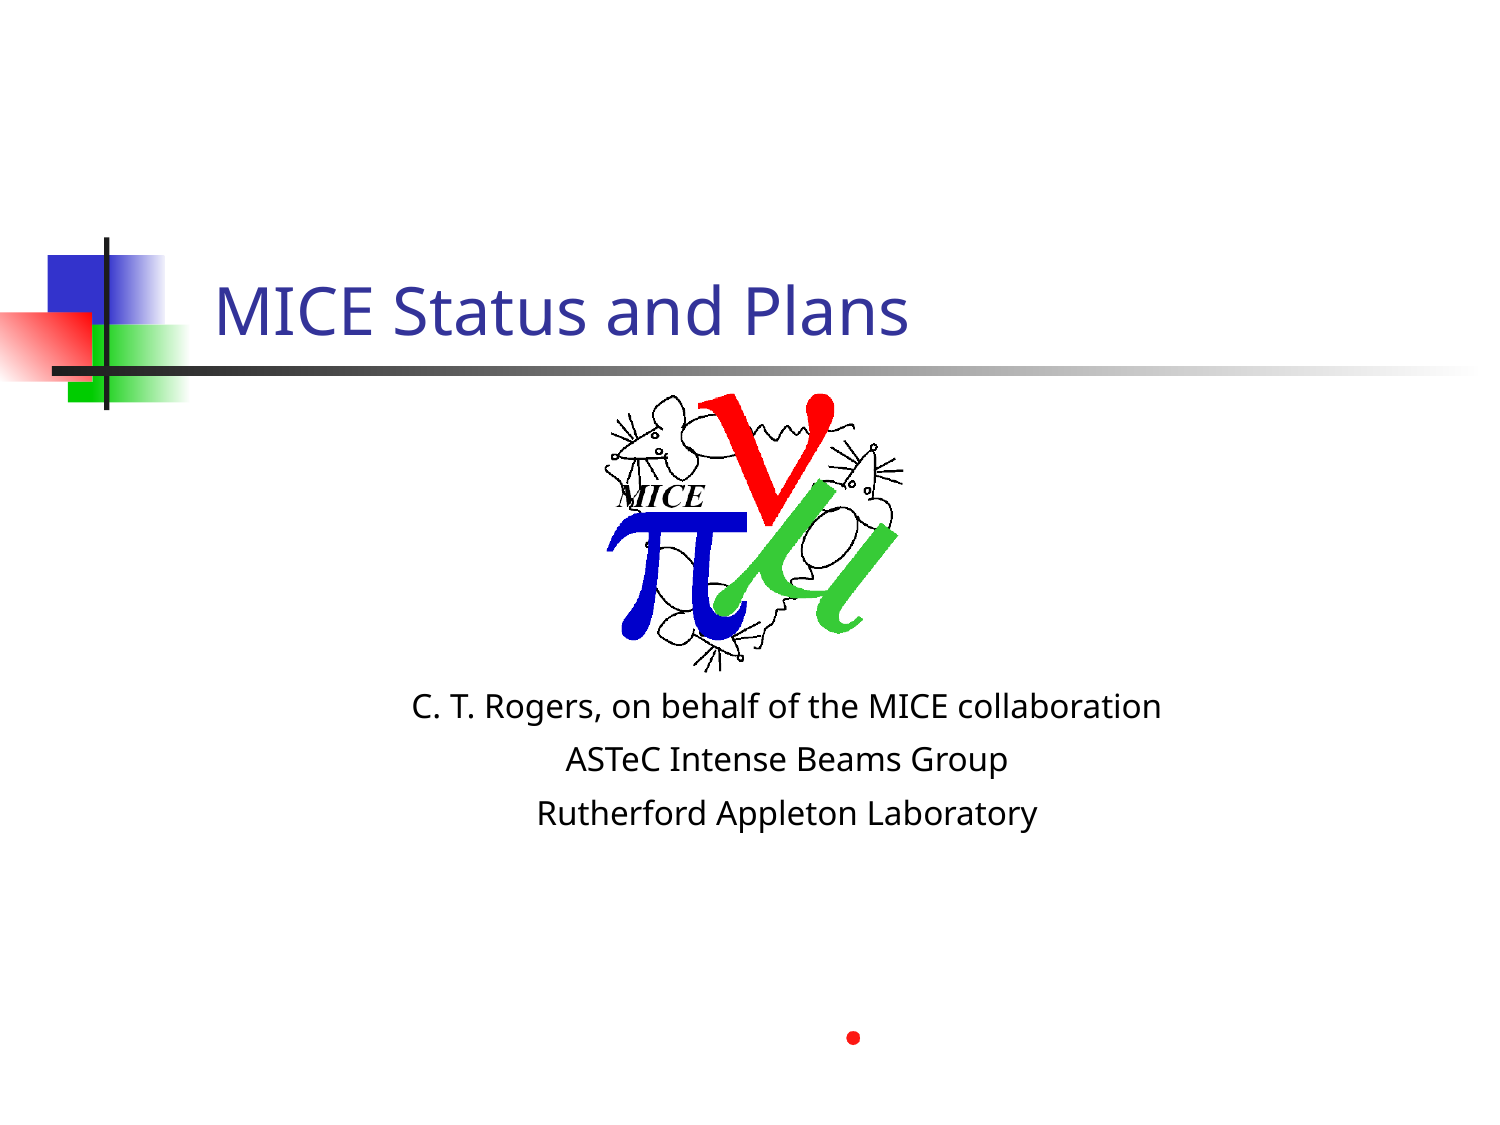

# MICE Status and Plans
C. T. Rogers, on behalf of the MICE collaboration
ASTeC Intense Beams Group
Rutherford Appleton Laboratory